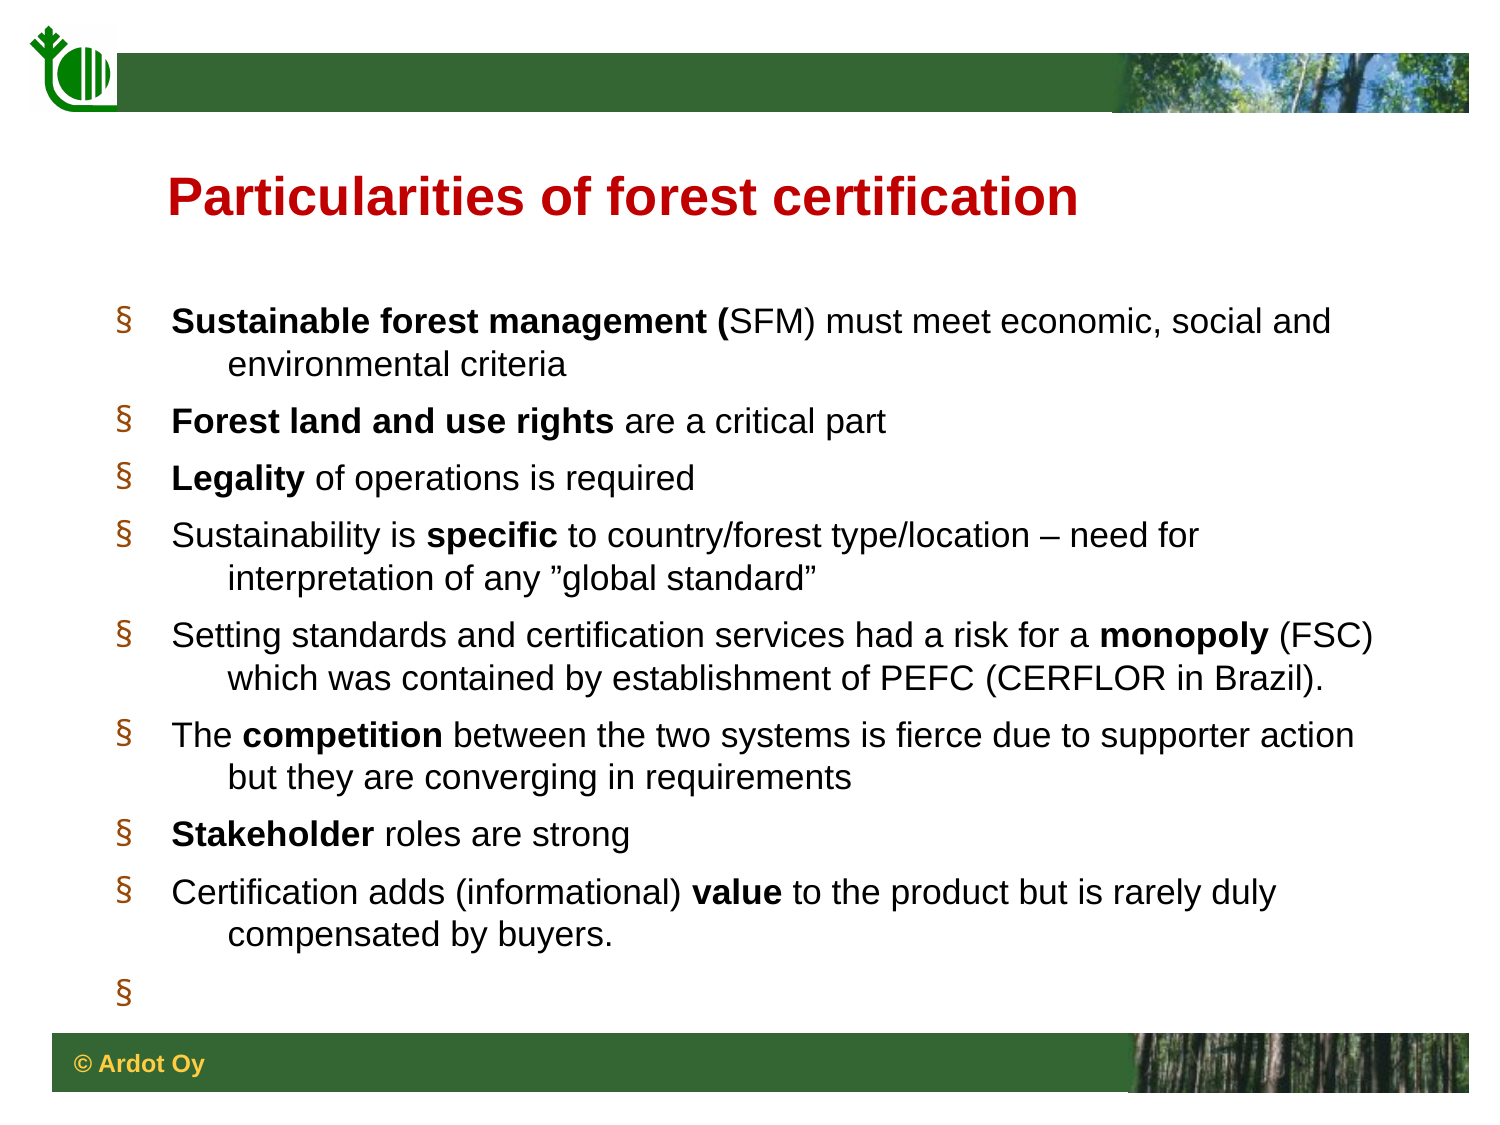

# Particularities of forest certification
Sustainable forest management (SFM) must meet economic, social and environmental criteria
Forest land and use rights are a critical part
Legality of operations is required
Sustainability is specific to country/forest type/location – need for interpretation of any ”global standard”
Setting standards and certification services had a risk for a monopoly (FSC) which was contained by establishment of PEFC (CERFLOR in Brazil).
The competition between the two systems is fierce due to supporter action but they are converging in requirements
Stakeholder roles are strong
Certification adds (informational) value to the product but is rarely duly compensated by buyers.